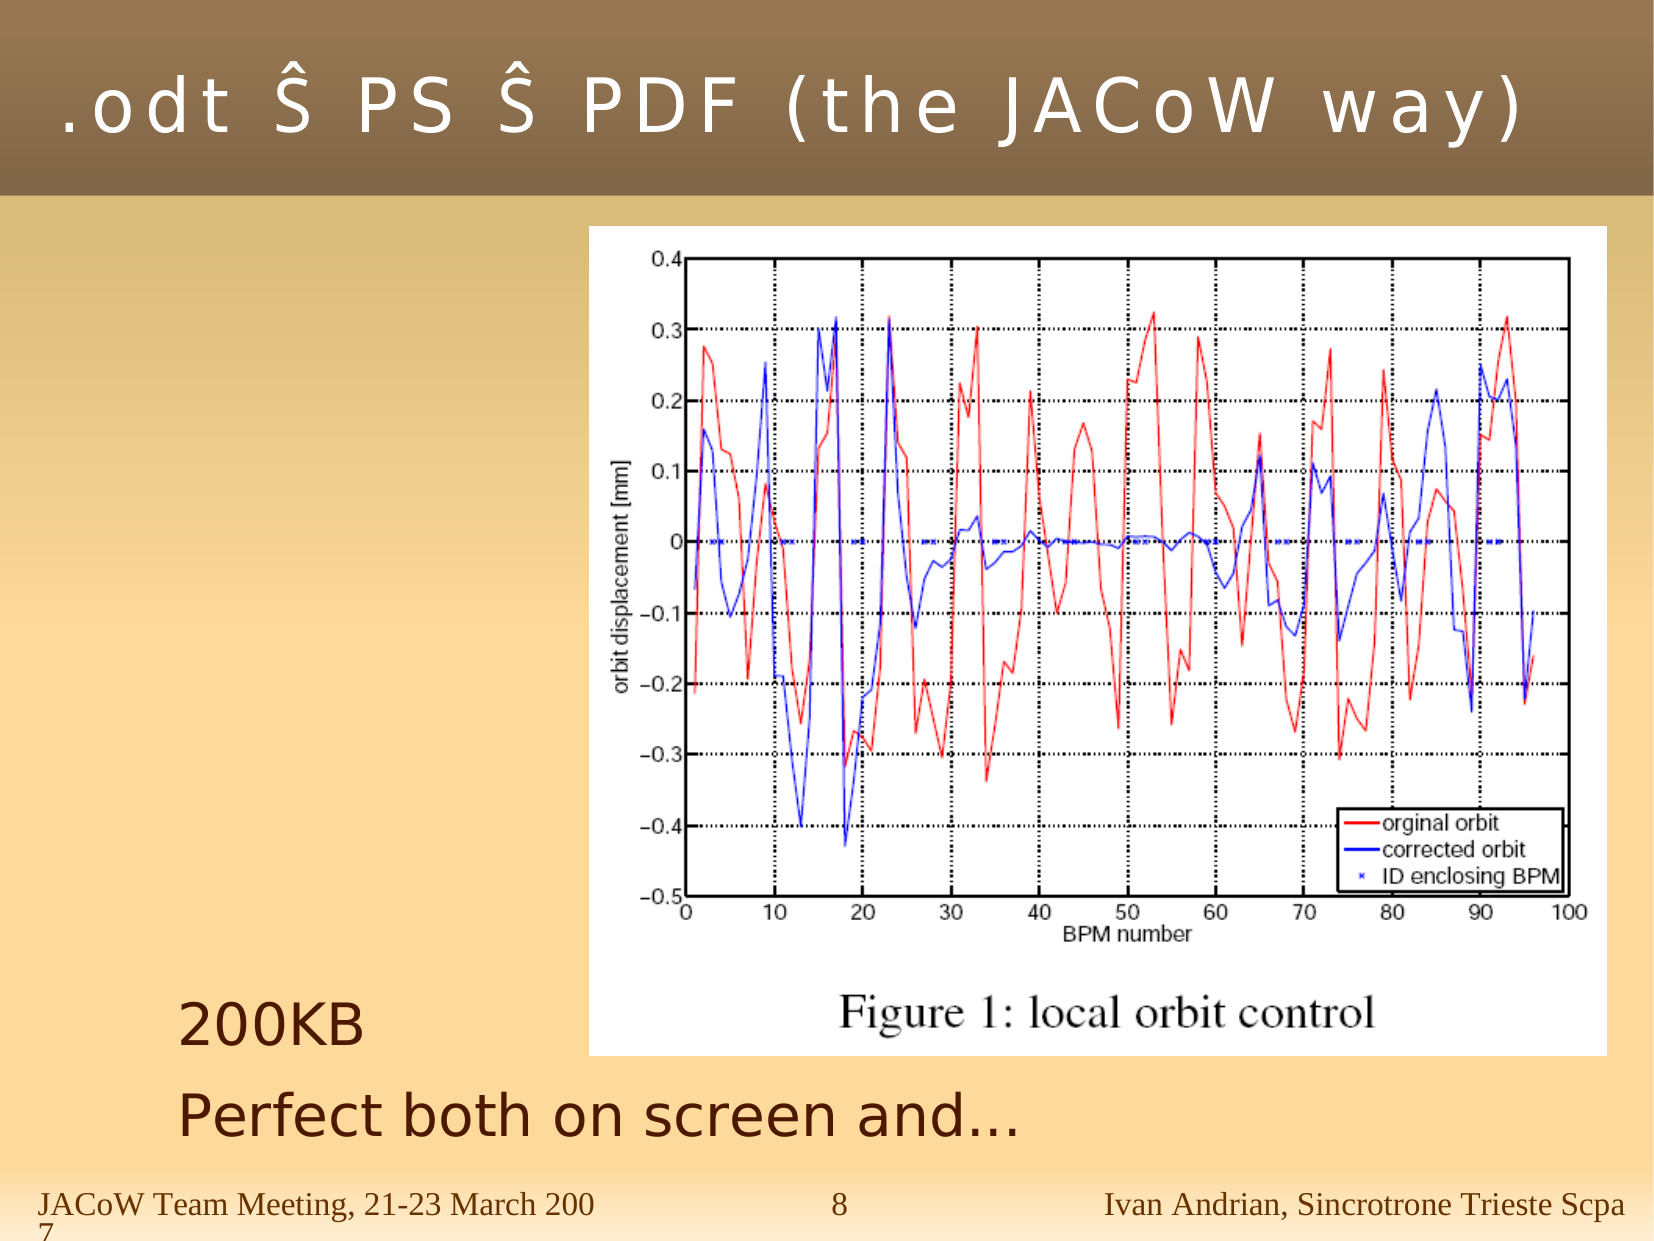

# .odt Ŝ PS Ŝ PDF (the JACoW way)
200KB
Perfect both on screen and...
JACoW Team Meeting, 21-23 March 2007
8
Ivan Andrian, Sincrotrone Trieste Scpa